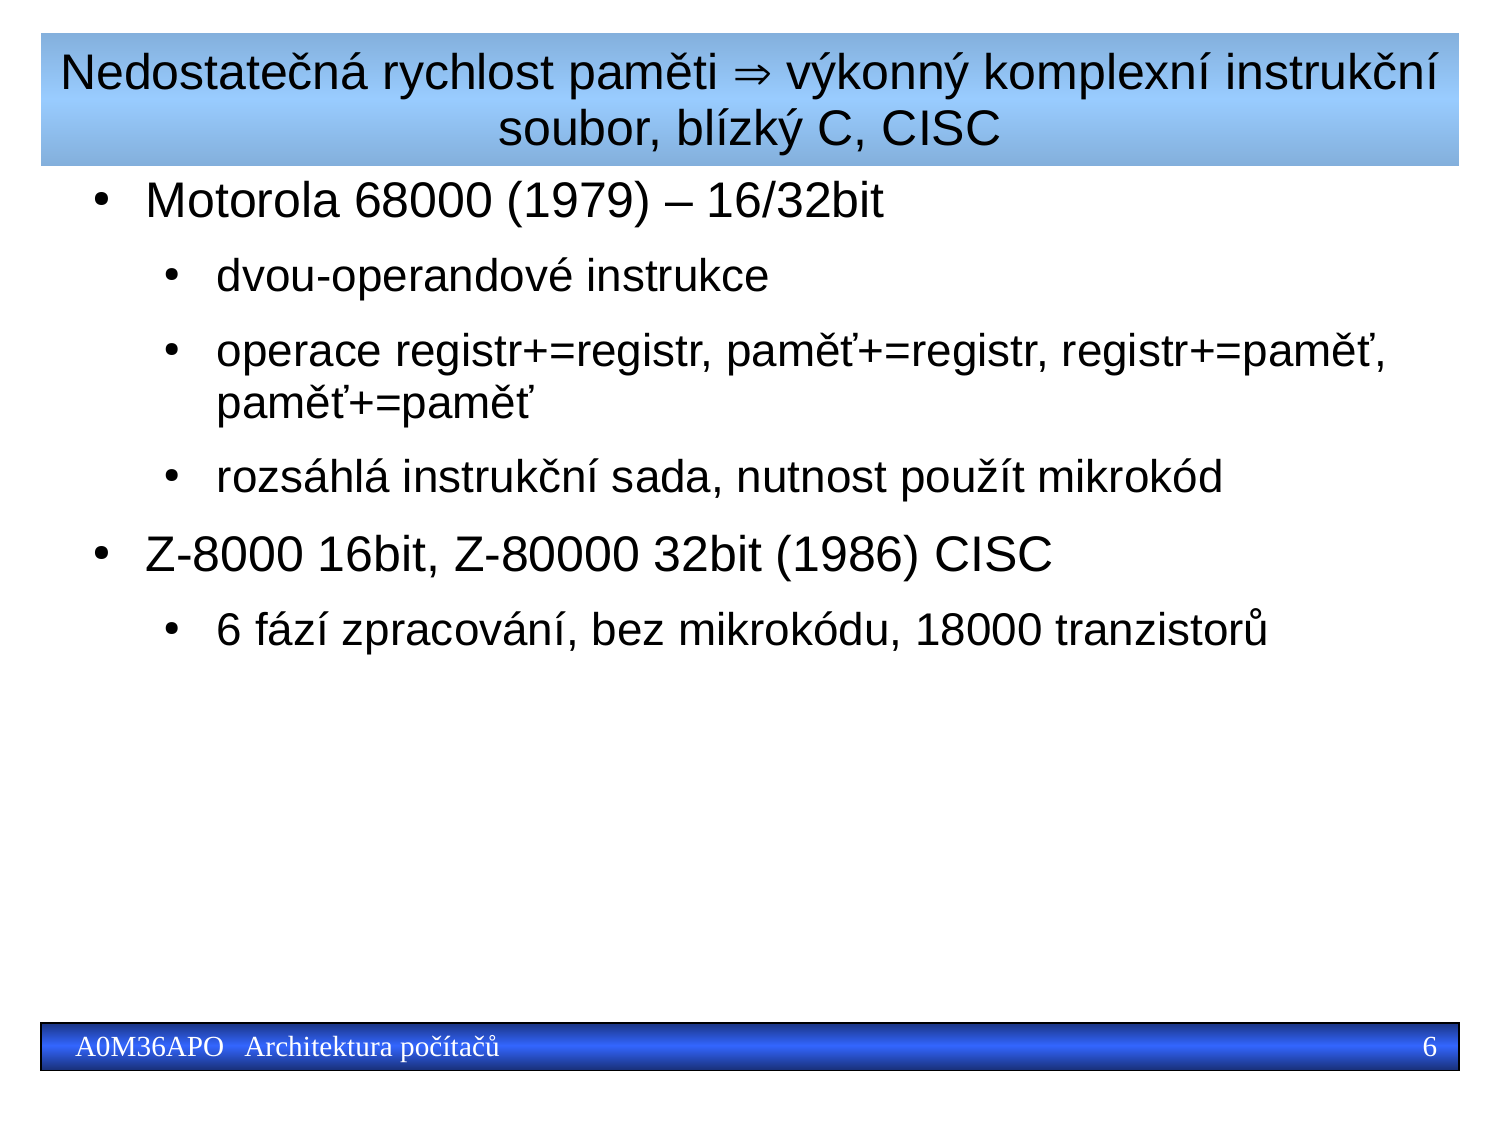

# Nedostatečná rychlost paměti ⇒ výkonný komplexní instrukční soubor, blízký C, CISC
Motorola 68000 (1979) – 16/32bit
dvou-operandové instrukce
operace registr+=registr, paměť+=registr, registr+=paměť, paměť+=paměť
rozsáhlá instrukční sada, nutnost použít mikrokód
Z-8000 16bit, Z-80000 32bit (1986) CISC
6 fází zpracování, bez mikrokódu, 18000 tranzistorů
A0M36APO Architektura počítačů
6